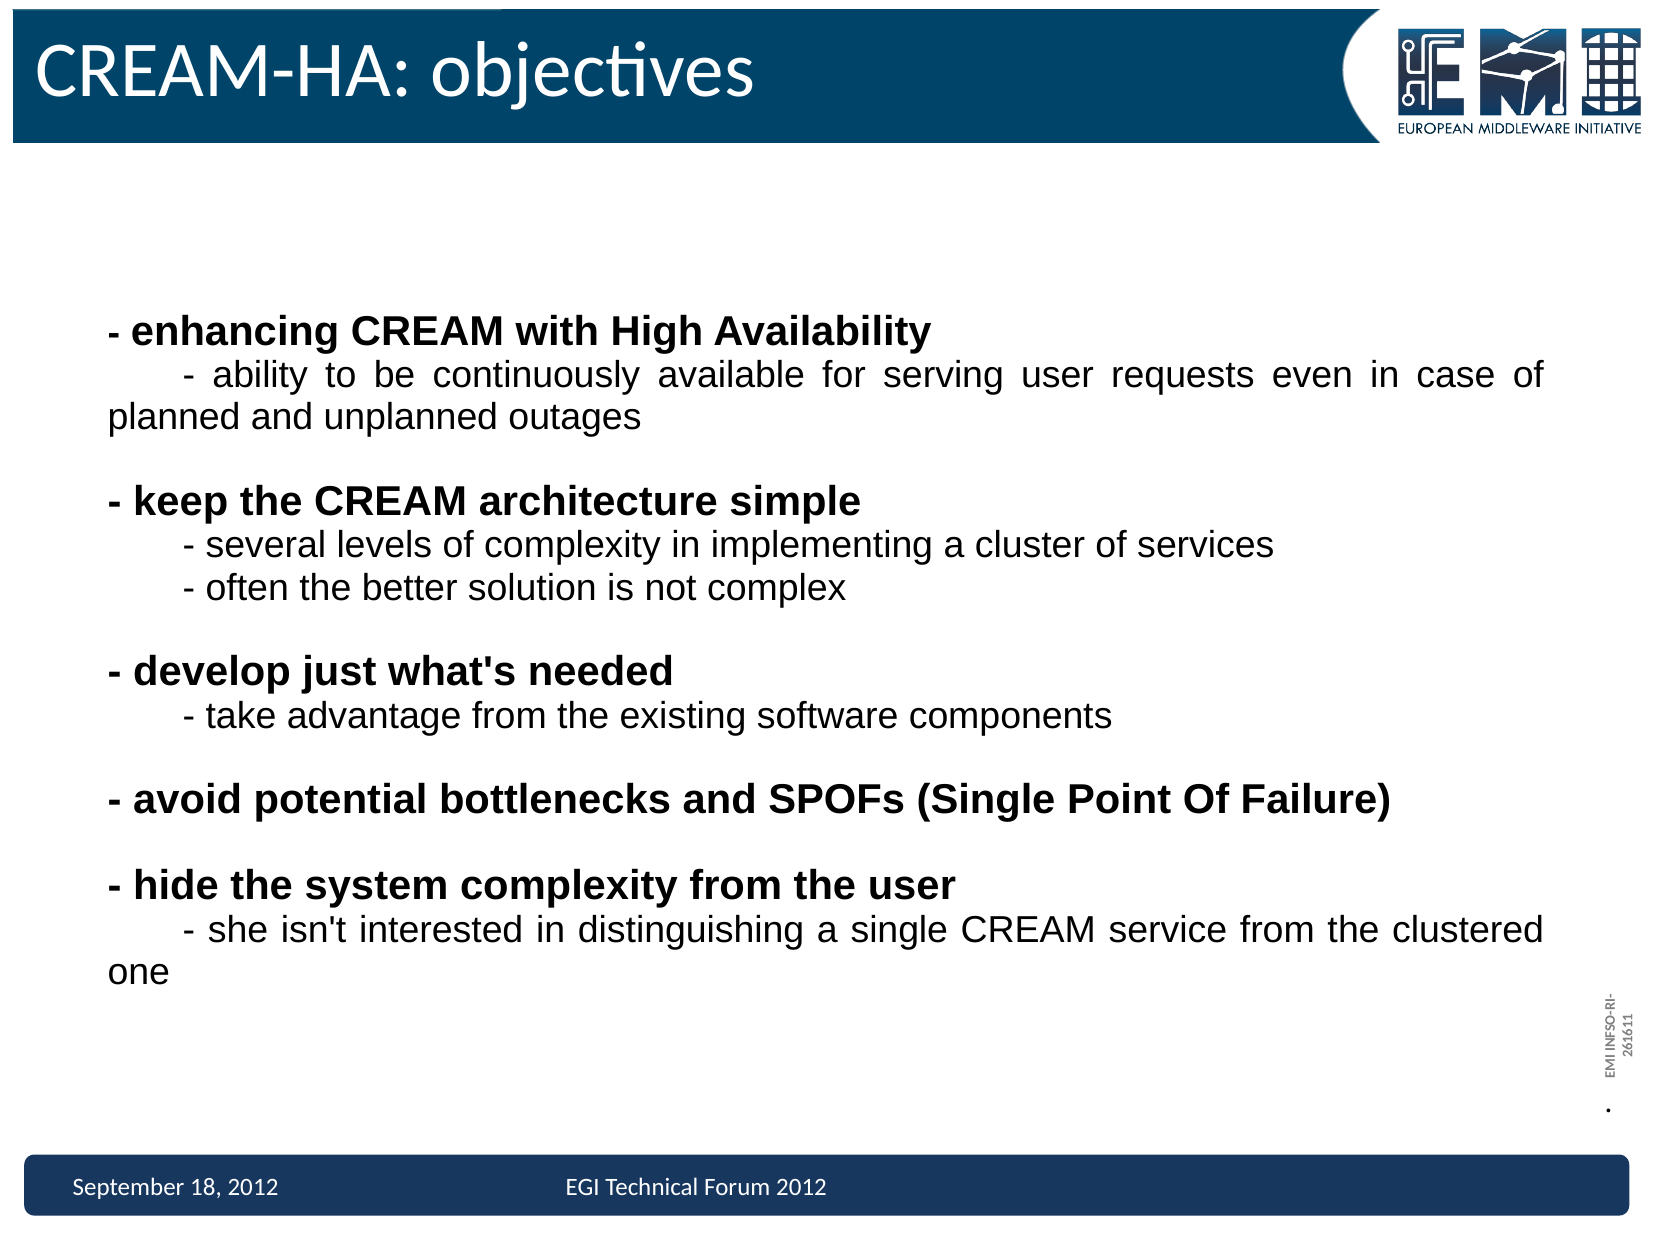

# CREAM-HA: objectives
- enhancing CREAM with High Availability
	- ability to be continuously available for serving user requests even in case of planned and unplanned outages
- keep the CREAM architecture simple
	- several levels of complexity in implementing a cluster of services
	- often the better solution is not complex
- develop just what's needed
	- take advantage from the existing software components
- avoid potential bottlenecks and SPOFs (Single Point Of Failure)
- hide the system complexity from the user
	- she isn't interested in distinguishing a single CREAM service from the clustered one